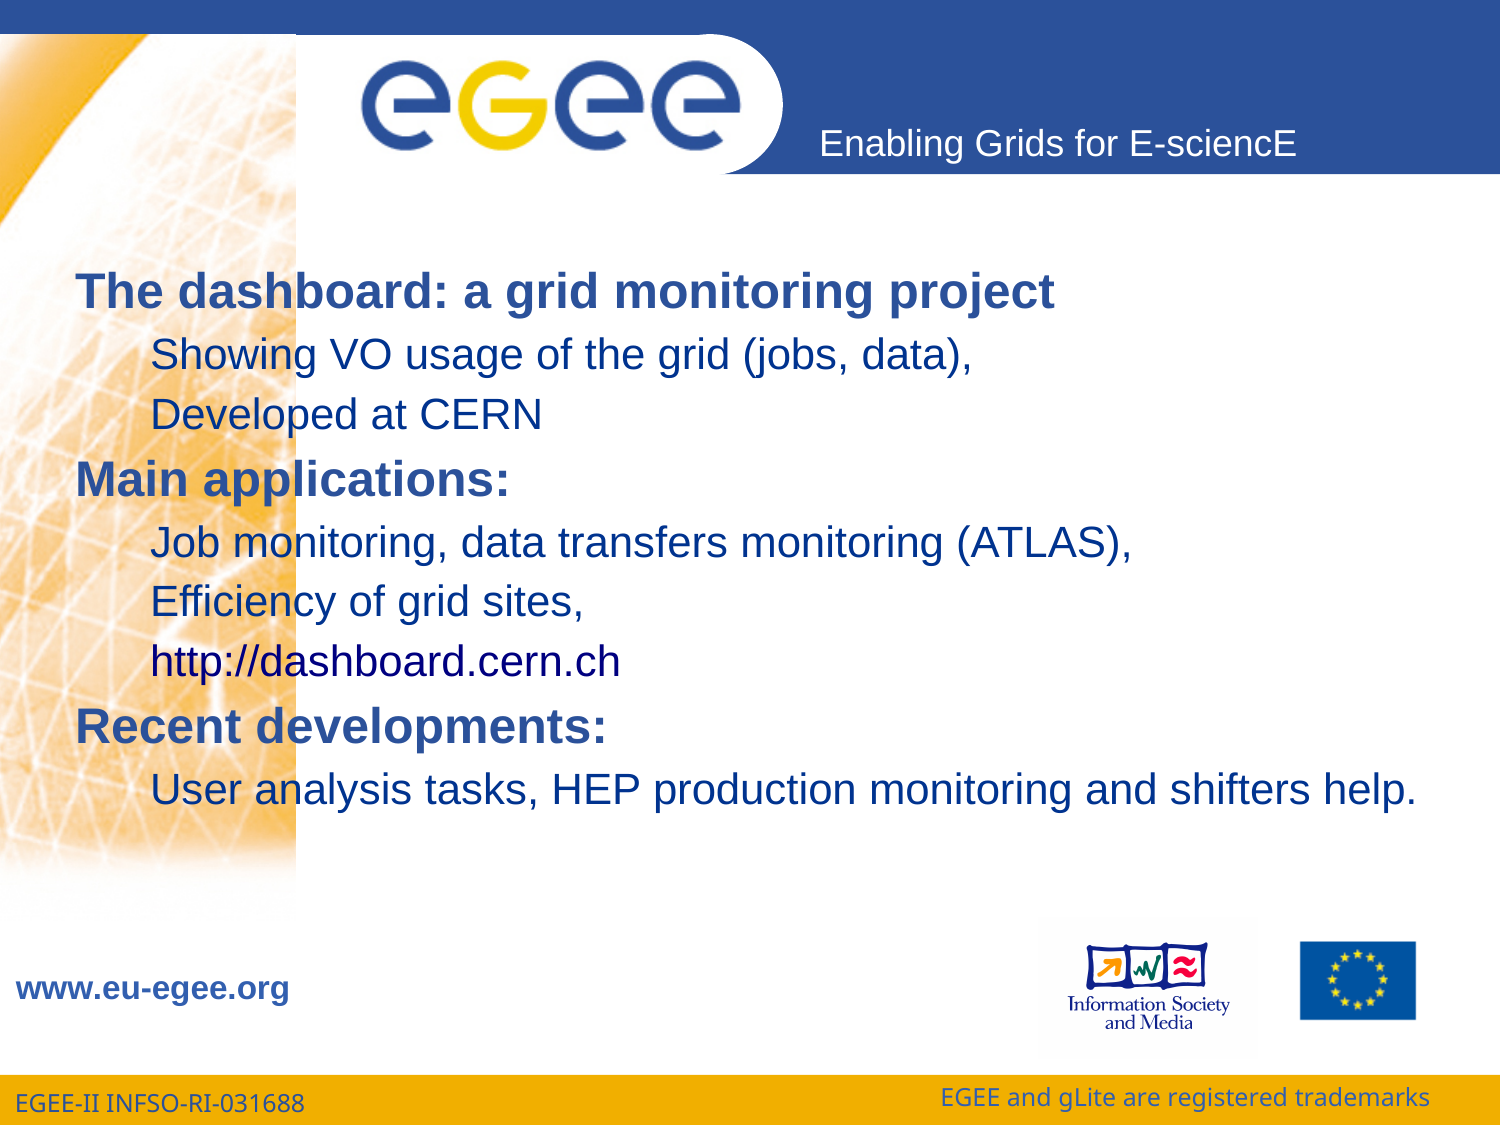

The dashboard: a grid monitoring project
Showing VO usage of the grid (jobs, data),
Developed at CERN
Main applications:
Job monitoring, data transfers monitoring (ATLAS),
Efficiency of grid sites,
http://dashboard.cern.ch
Recent developments:
User analysis tasks, HEP production monitoring and shifters help.
#